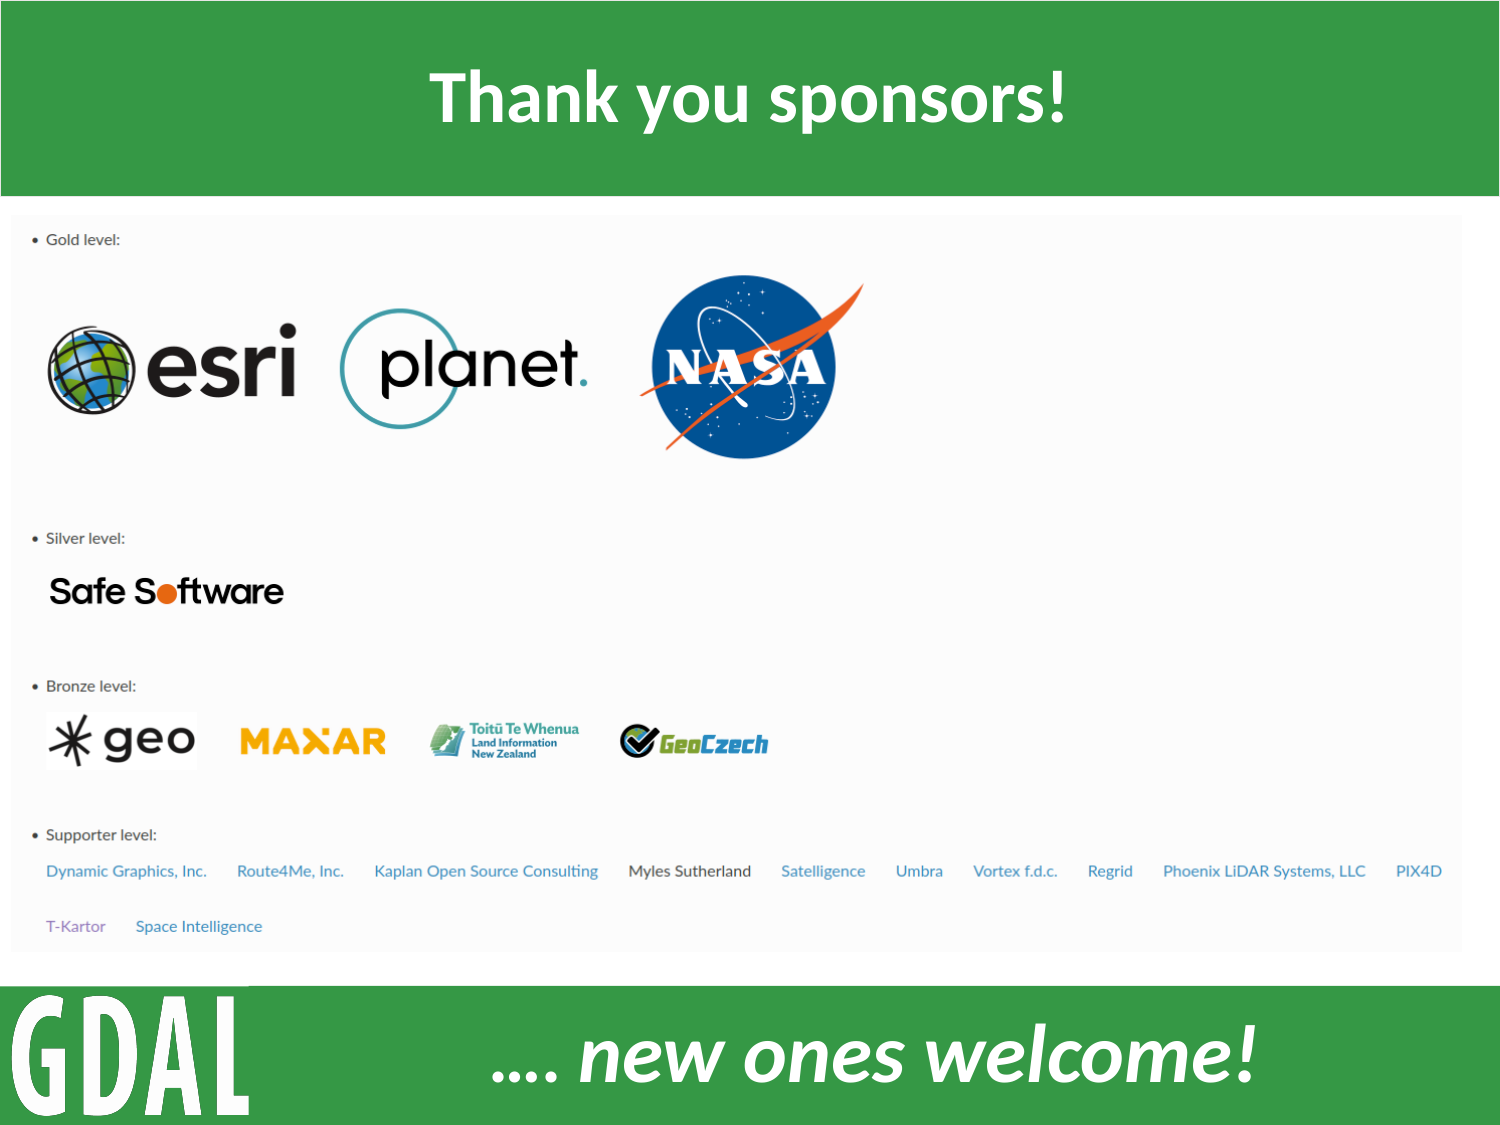

Thank you sponsors!
# …. new ones welcome!